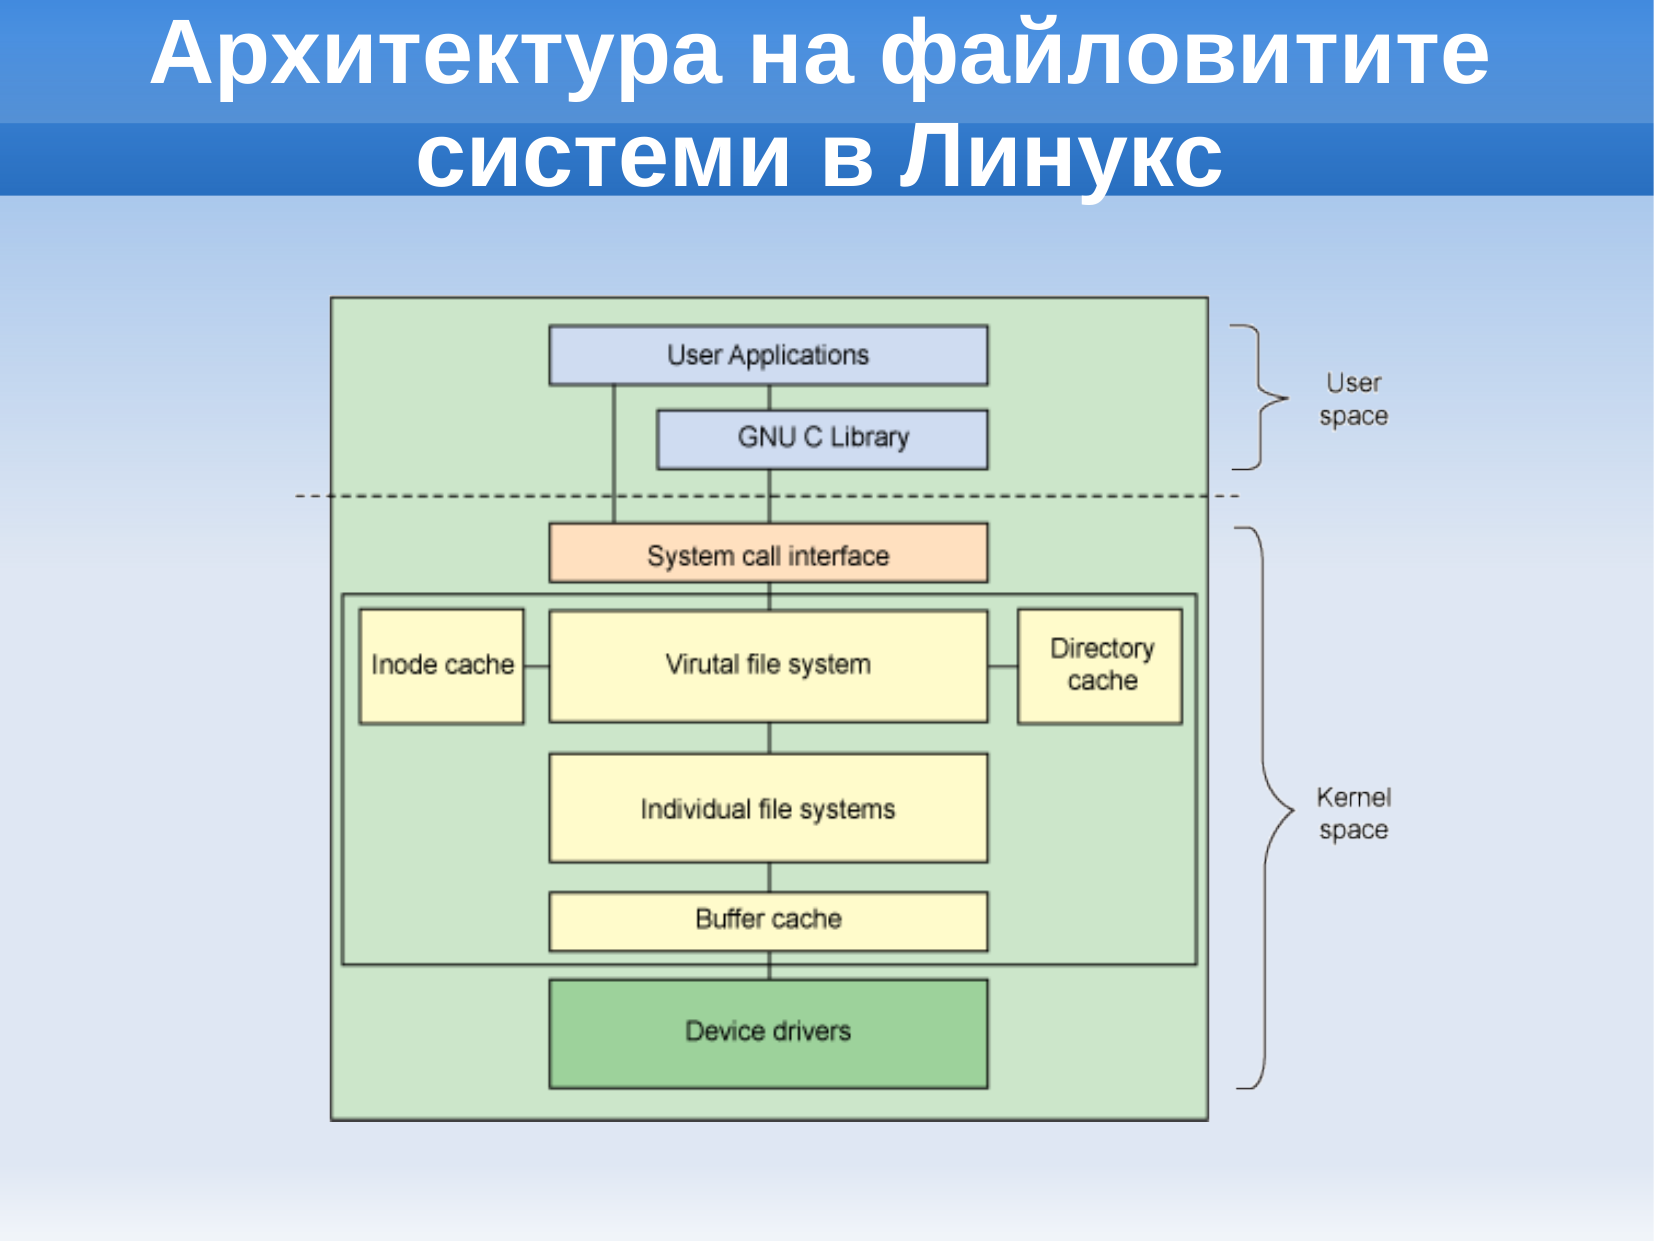

# Архитектура на файловитите системи в Линукс